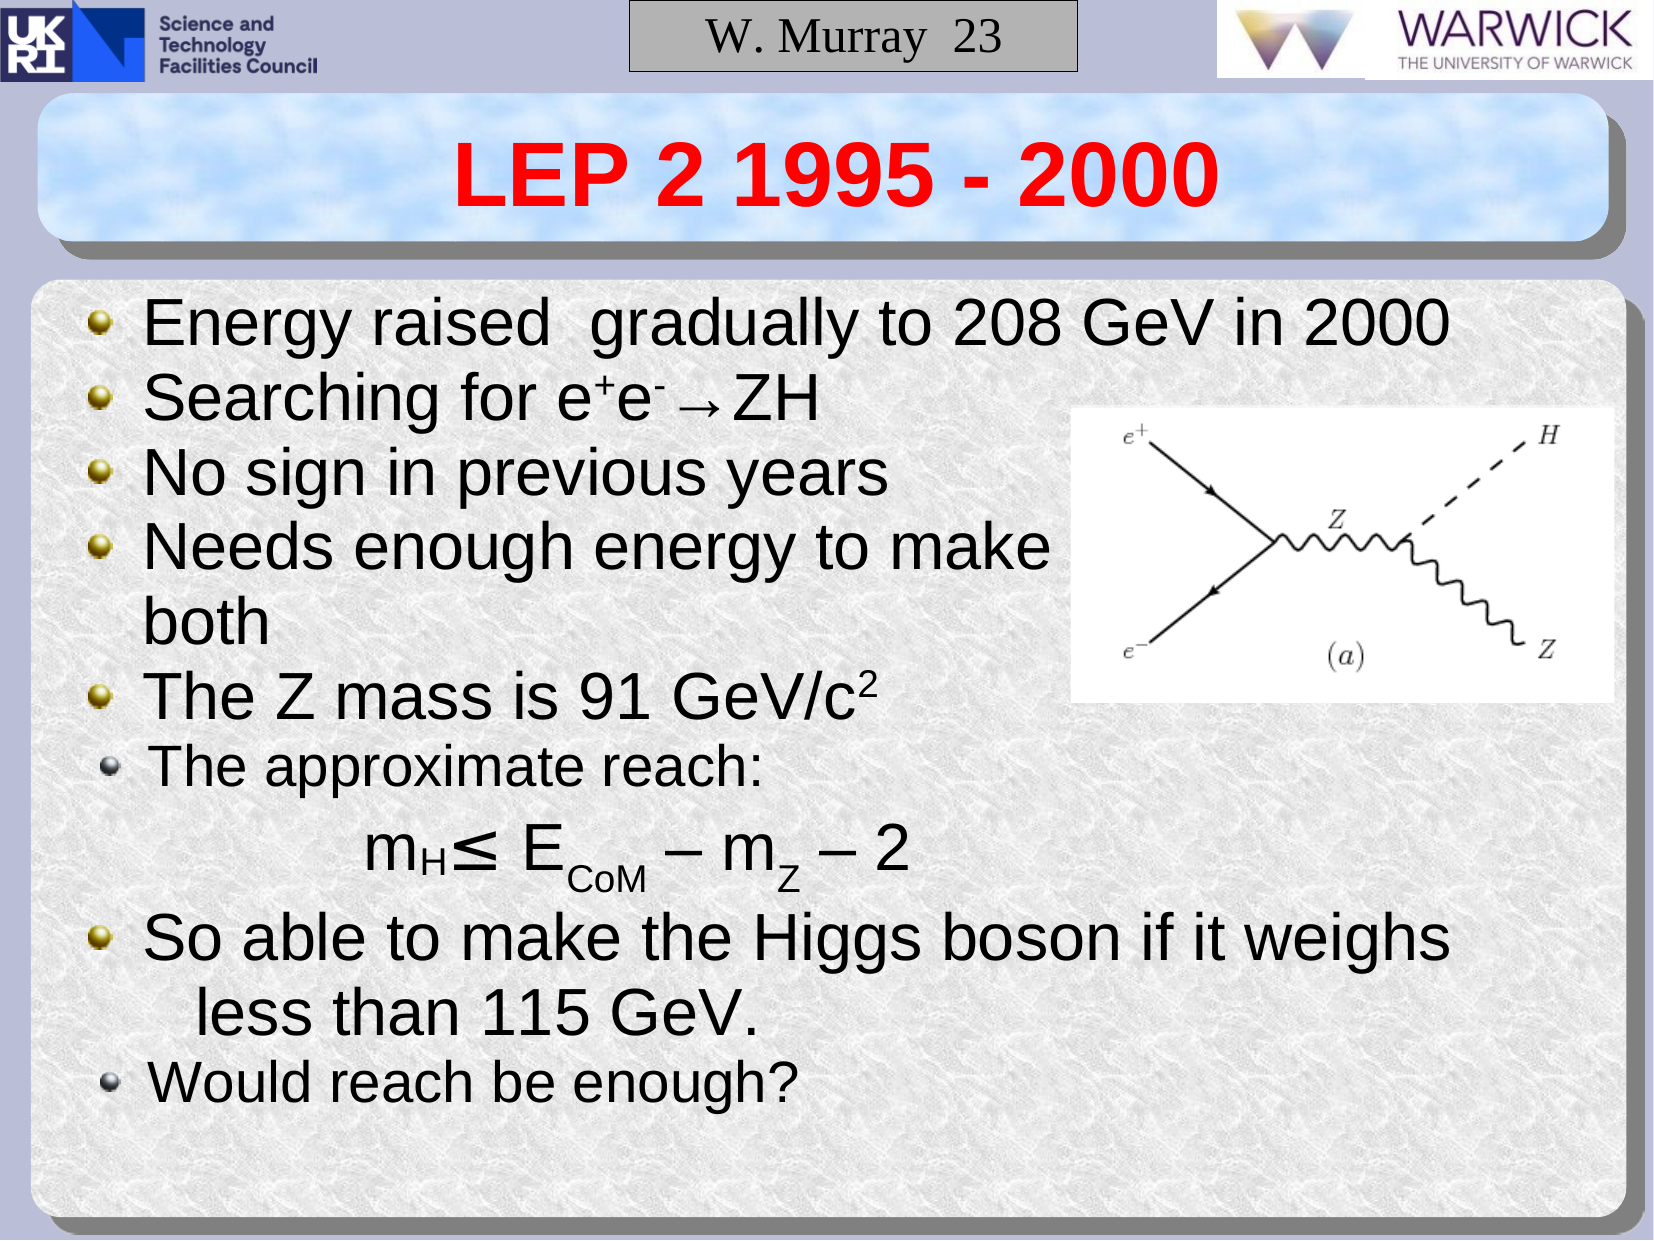

# LEP 2 1995 - 2000
Energy raised gradually to 208 GeV in 2000
Searching for e+e-→ZH
No sign in previous years
Needs enough energy to make
both
The Z mass is 91 GeV/c2
The approximate reach:
 mH≤ ECoM – mZ – 2
So able to make the Higgs boson if it weighs less than 115 GeV.
Would reach be enough?